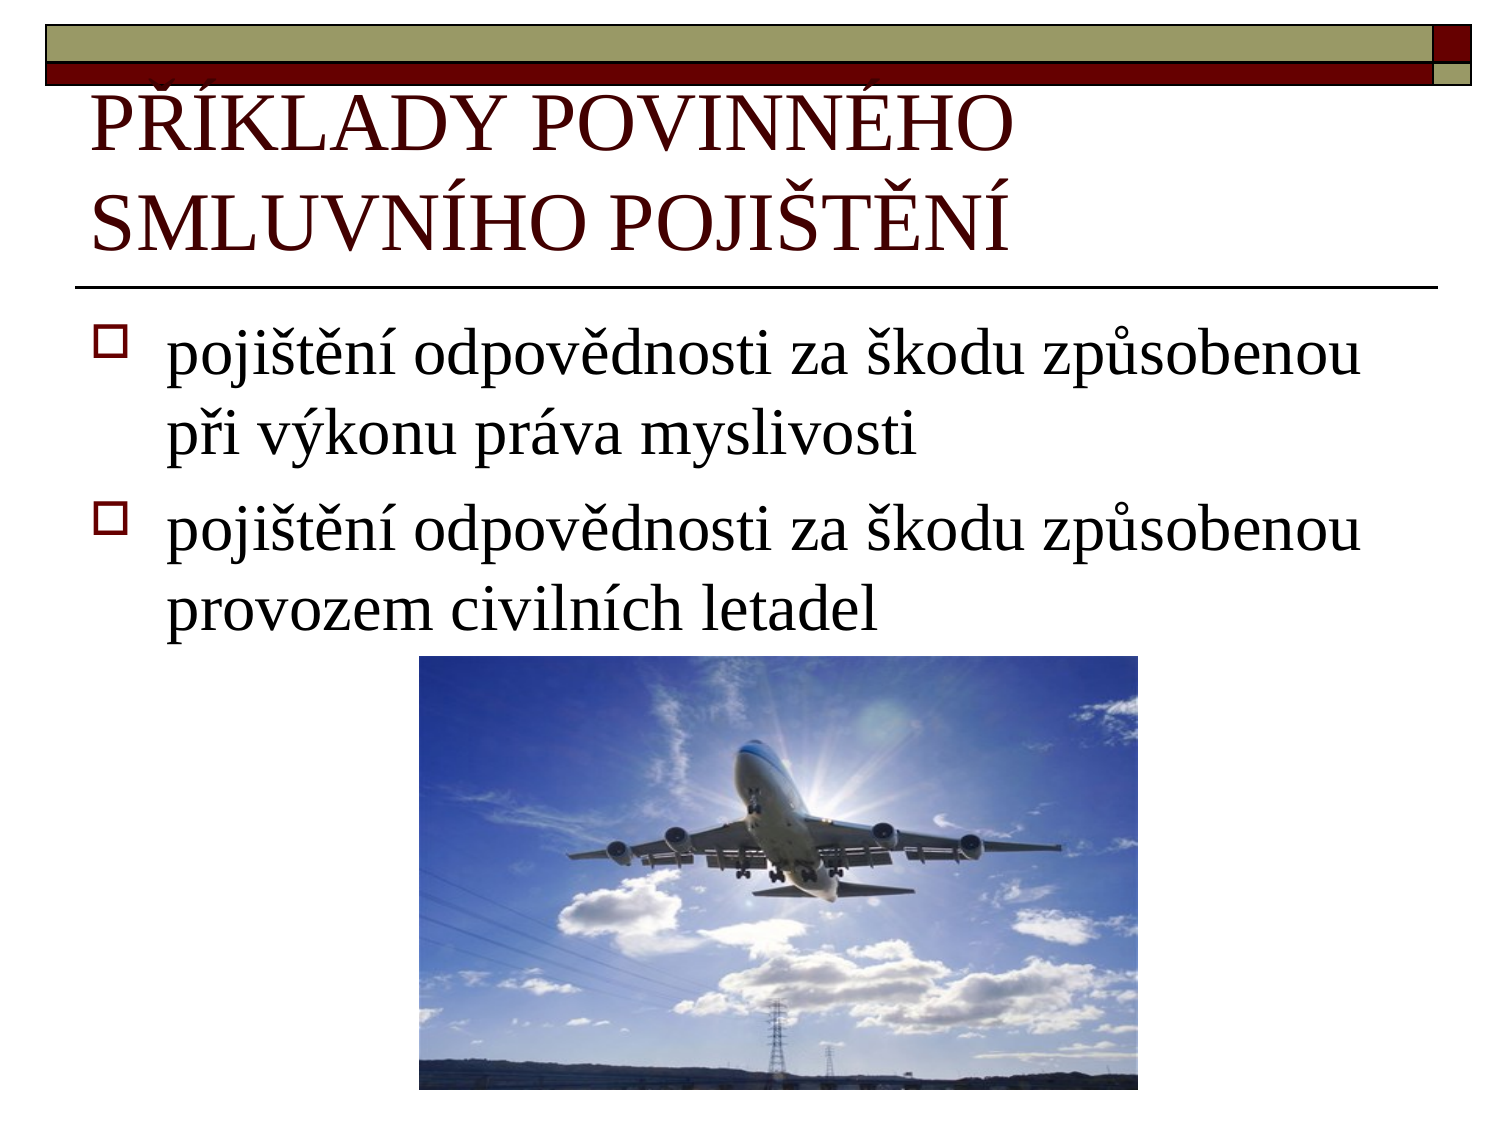

# PŘÍKLADY POVINNÉHO SMLUVNÍHO POJIŠTĚNÍ
pojištění odpovědnosti za škodu způsobenou při výkonu práva myslivosti
pojištění odpovědnosti za škodu způsobenou provozem civilních letadel